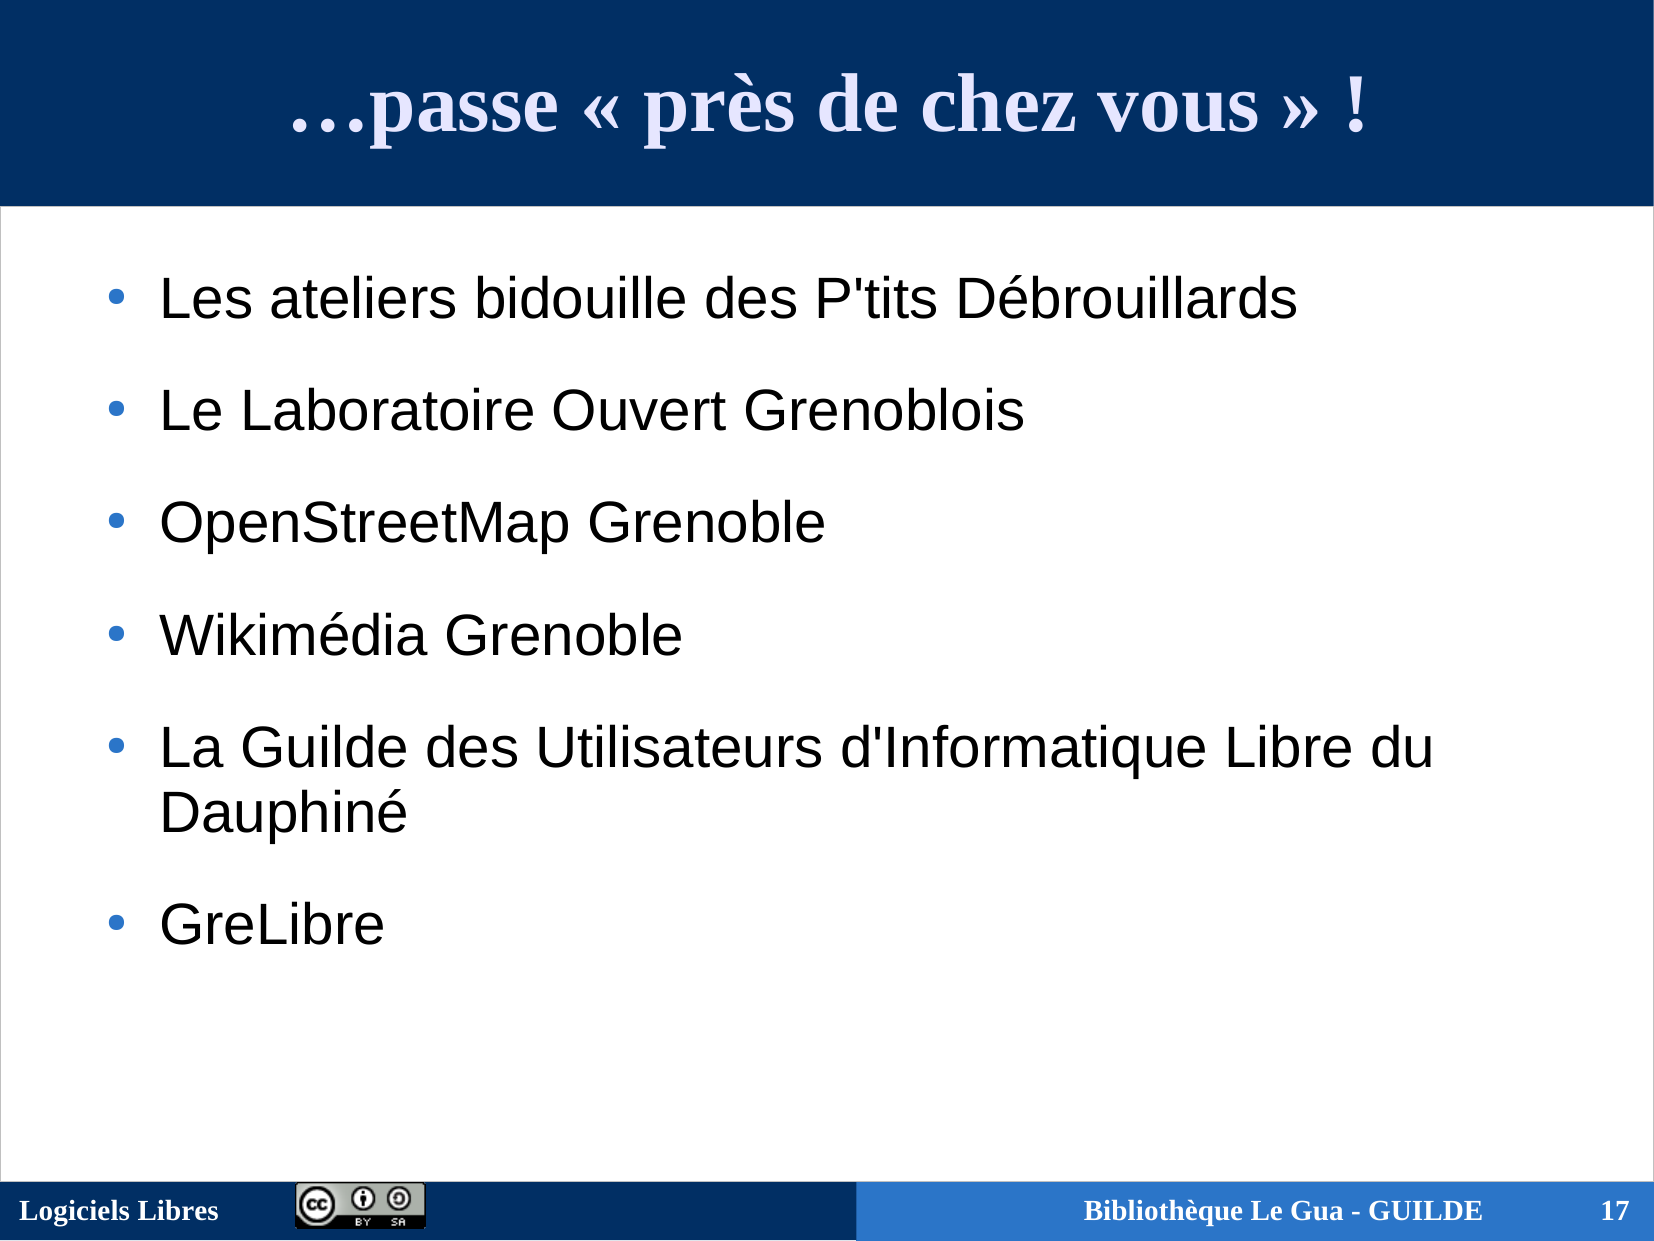

# …passe « près de chez vous » !
Les ateliers bidouille des P'tits Débrouillards
Le Laboratoire Ouvert Grenoblois
OpenStreetMap Grenoble
Wikimédia Grenoble
La Guilde des Utilisateurs d'Informatique Libre du Dauphiné
GreLibre
17